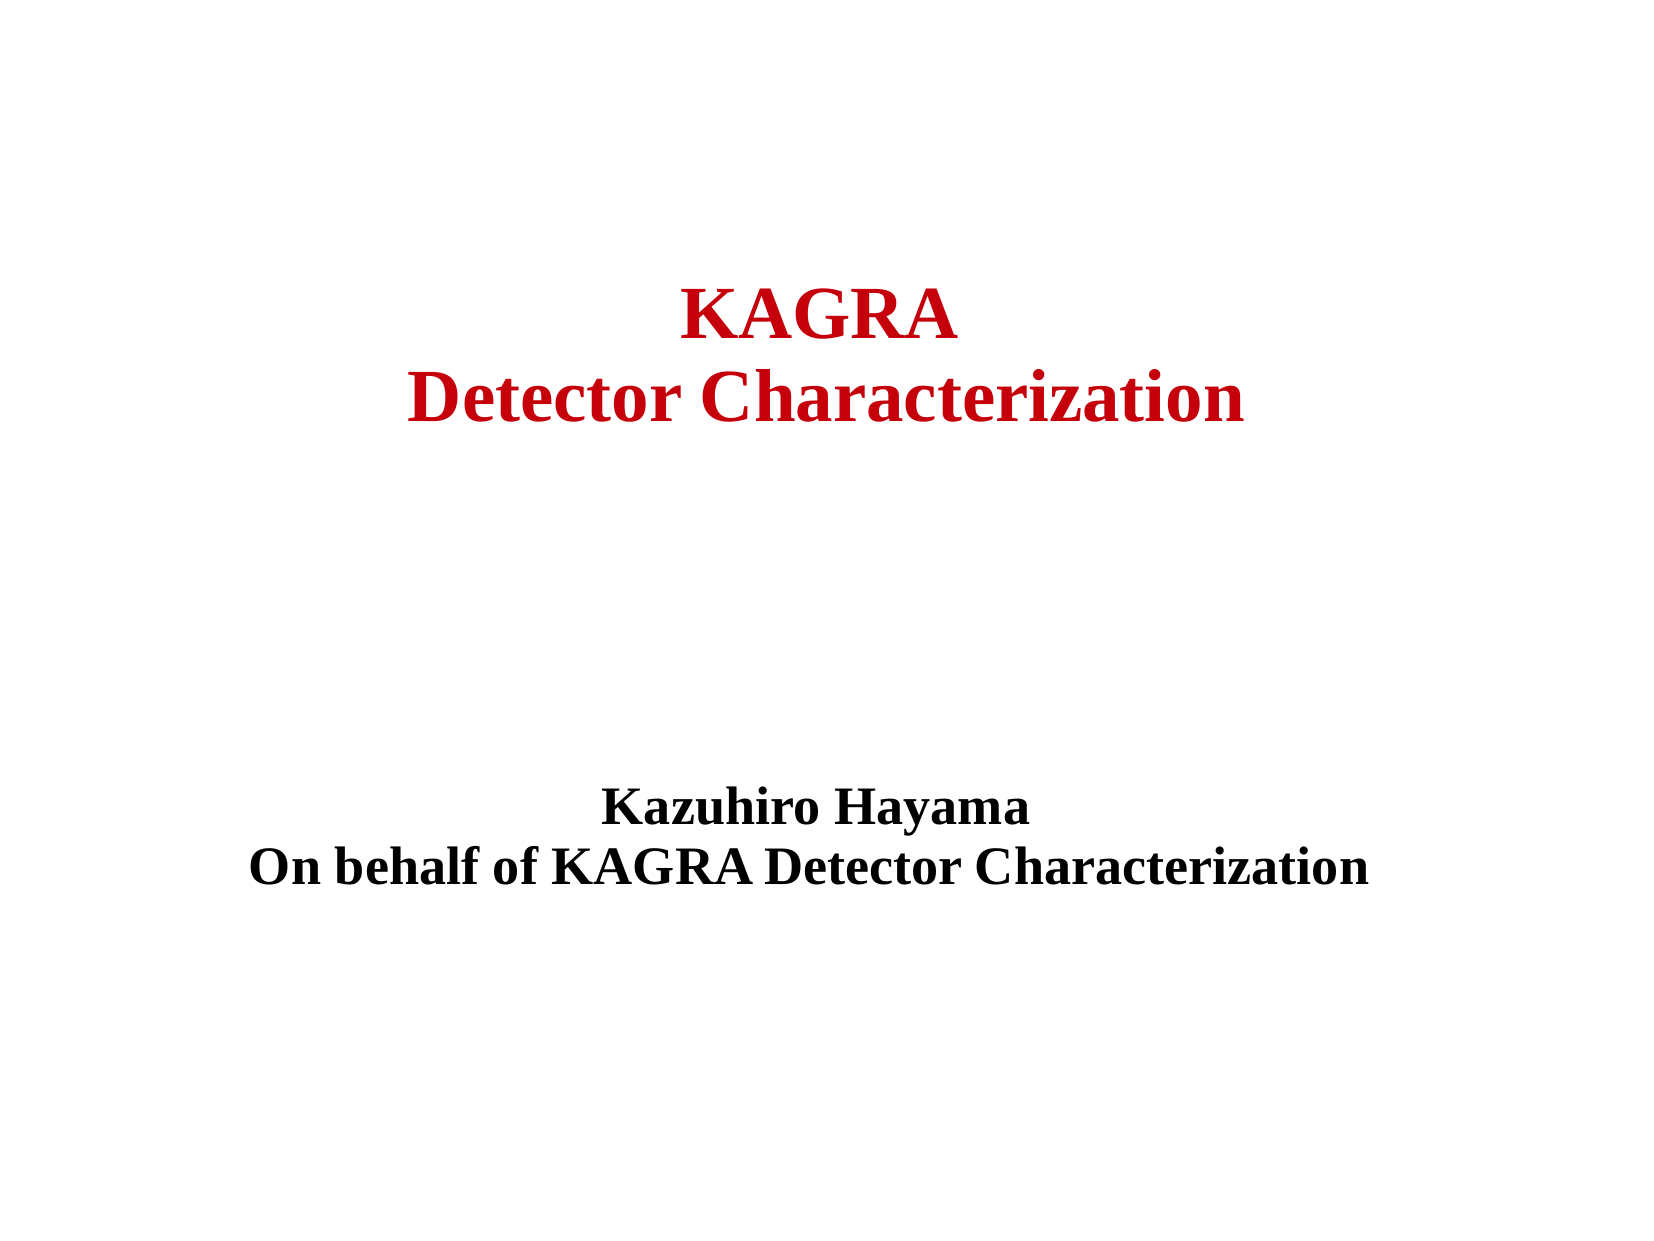

# KAGRA Detector Characterization
Kazuhiro Hayama
On behalf of KAGRA Detector Characterization